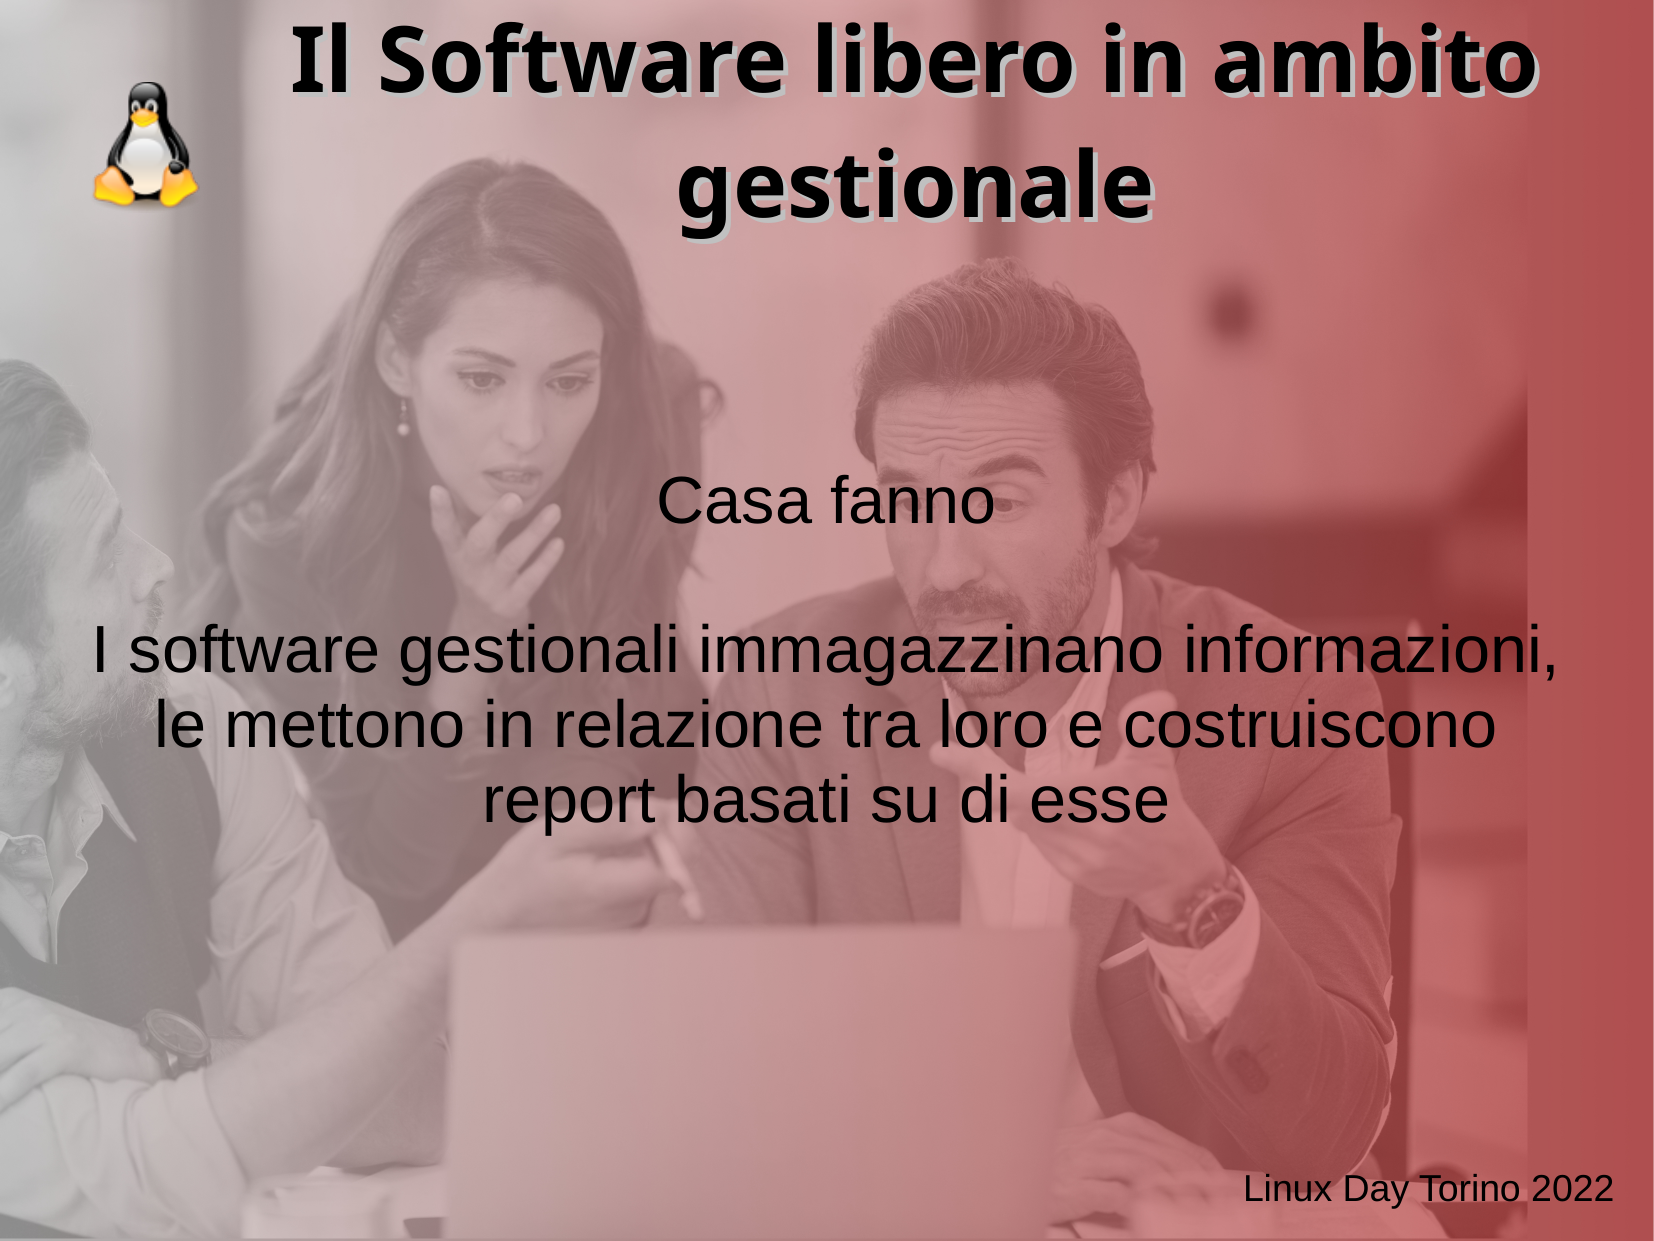

# Il Software libero in ambito gestionale
Casa fanno
I software gestionali immagazzinano informazioni, le mettono in relazione tra loro e costruiscono report basati su di esse
Linux Day Torino 2022